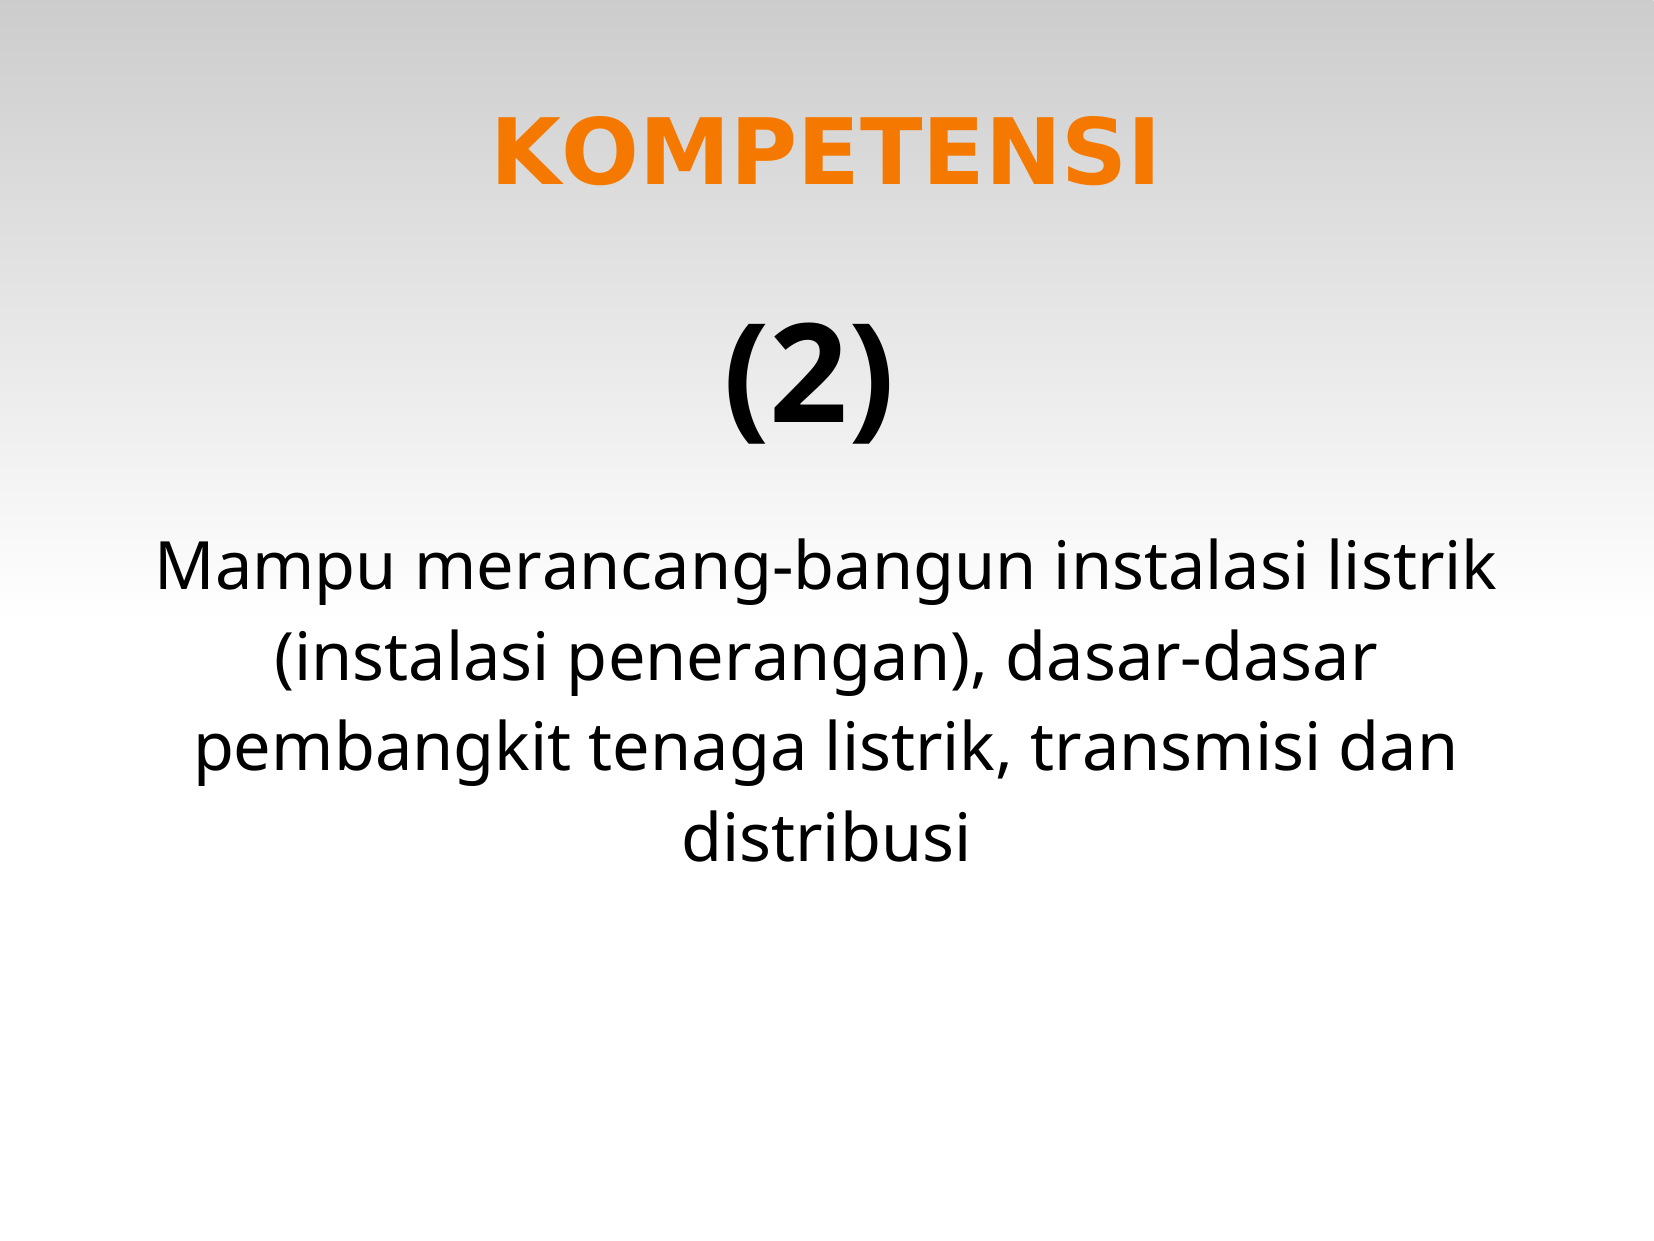

# KOMPETENSI
(2)
Mampu merancang-bangun instalasi listrik (instalasi penerangan), dasar-dasar pembangkit tenaga listrik, transmisi dan distribusi